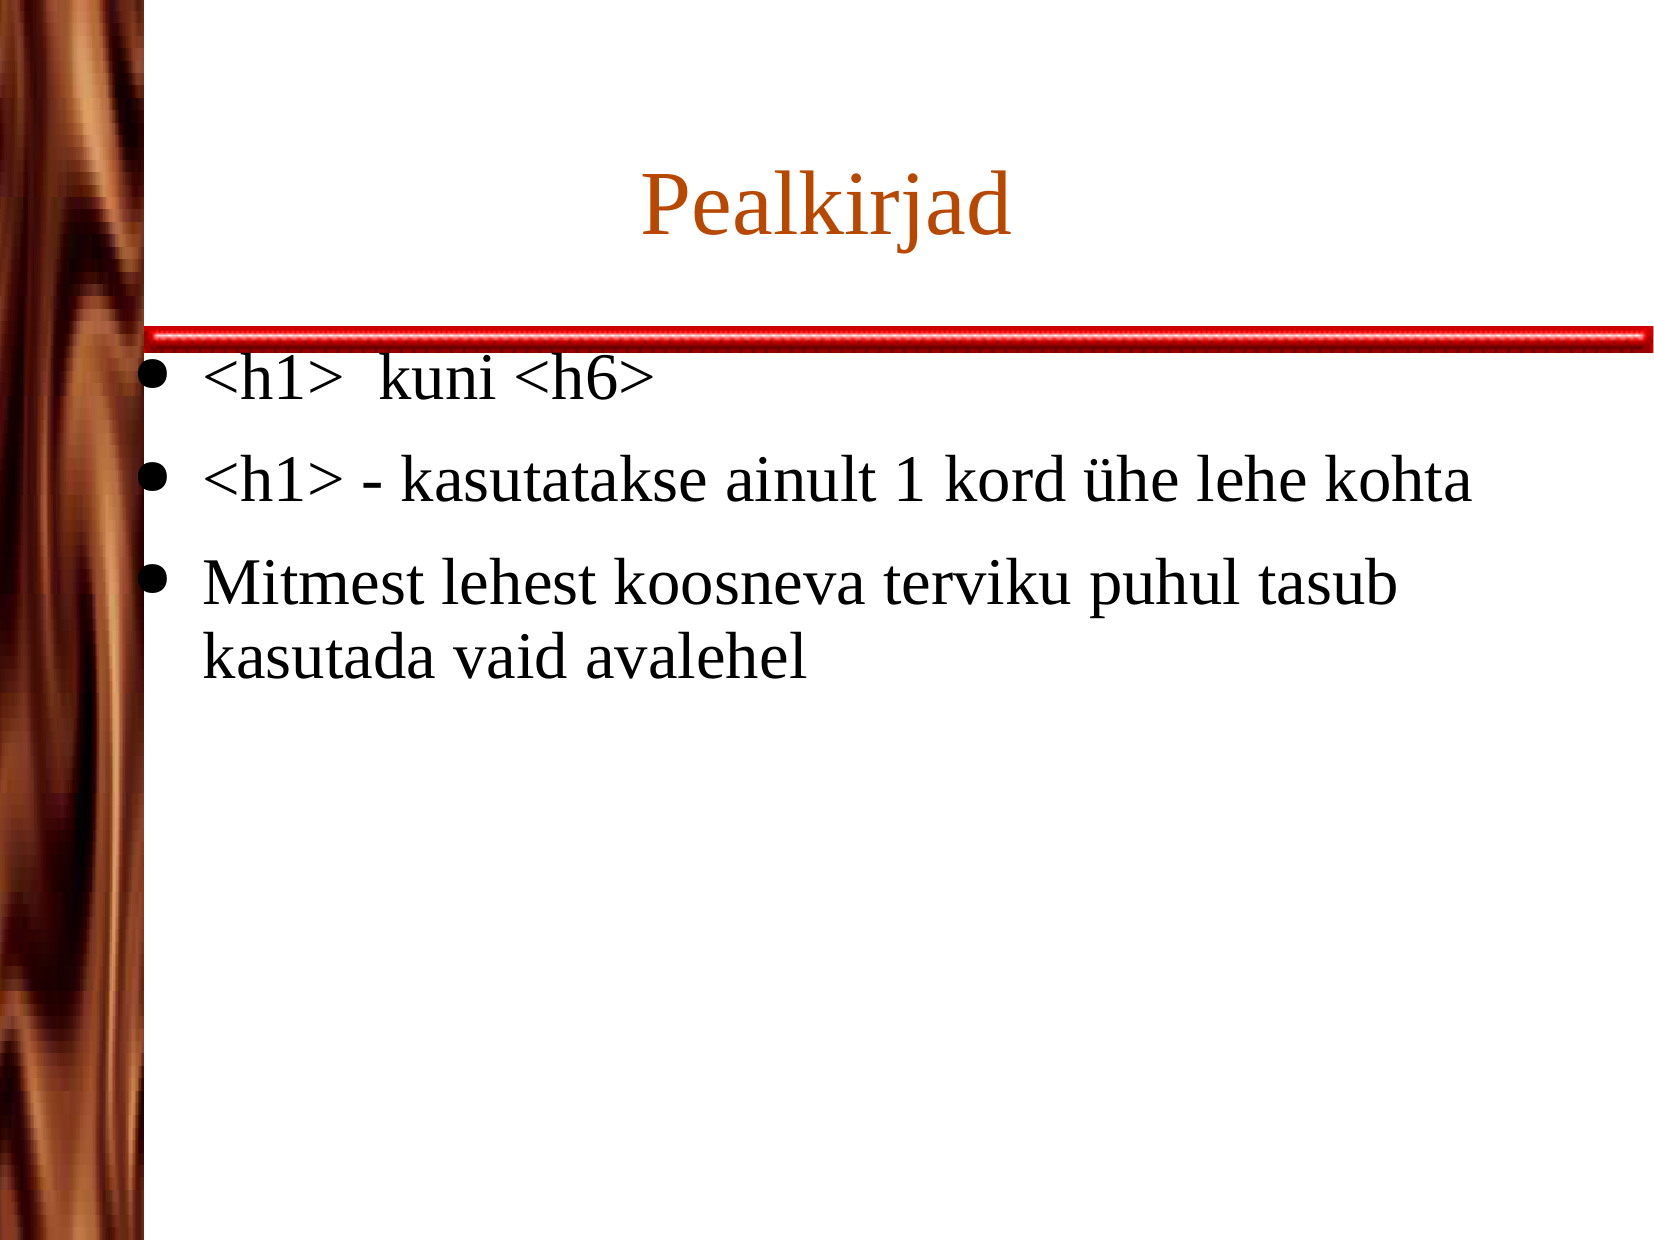

# Pealkirjad
<h1> kuni <h6>
<h1> - kasutatakse ainult 1 kord ühe lehe kohta
Mitmest lehest koosneva terviku puhul tasub kasutada vaid avalehel